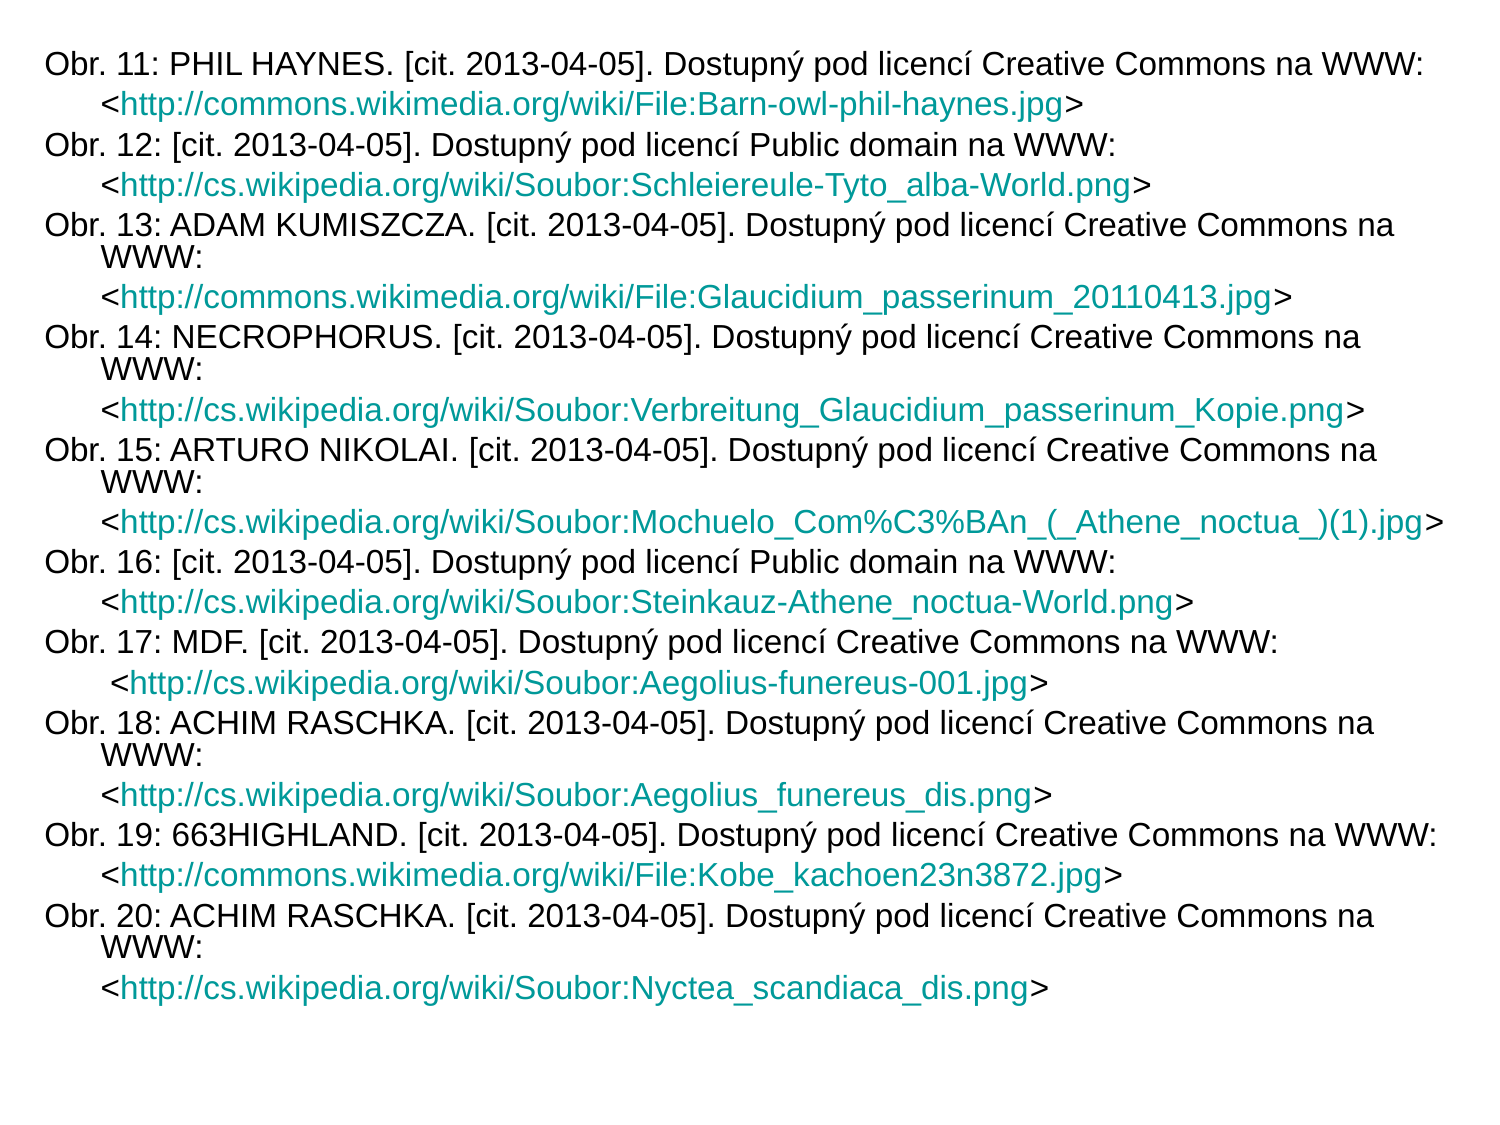

# Obr. 11: PHIL HAYNES. [cit. 2013-04-05]. Dostupný pod licencí Creative Commons na WWW:
	<http://commons.wikimedia.org/wiki/File:Barn-owl-phil-haynes.jpg>
Obr. 12: [cit. 2013-04-05]. Dostupný pod licencí Public domain na WWW:
	<http://cs.wikipedia.org/wiki/Soubor:Schleiereule-Tyto_alba-World.png>
Obr. 13: ADAM KUMISZCZA. [cit. 2013-04-05]. Dostupný pod licencí Creative Commons na WWW:
	<http://commons.wikimedia.org/wiki/File:Glaucidium_passerinum_20110413.jpg>
Obr. 14: NECROPHORUS. [cit. 2013-04-05]. Dostupný pod licencí Creative Commons na WWW:
	<http://cs.wikipedia.org/wiki/Soubor:Verbreitung_Glaucidium_passerinum_Kopie.png>
Obr. 15: ARTURO NIKOLAI. [cit. 2013-04-05]. Dostupný pod licencí Creative Commons na WWW:
	<http://cs.wikipedia.org/wiki/Soubor:Mochuelo_Com%C3%BAn_(_Athene_noctua_)(1).jpg>
Obr. 16: [cit. 2013-04-05]. Dostupný pod licencí Public domain na WWW:
	<http://cs.wikipedia.org/wiki/Soubor:Steinkauz-Athene_noctua-World.png>
Obr. 17: MDF. [cit. 2013-04-05]. Dostupný pod licencí Creative Commons na WWW:
	 <http://cs.wikipedia.org/wiki/Soubor:Aegolius-funereus-001.jpg>
Obr. 18: ACHIM RASCHKA. [cit. 2013-04-05]. Dostupný pod licencí Creative Commons na WWW:
	<http://cs.wikipedia.org/wiki/Soubor:Aegolius_funereus_dis.png>
Obr. 19: 663HIGHLAND. [cit. 2013-04-05]. Dostupný pod licencí Creative Commons na WWW:
	<http://commons.wikimedia.org/wiki/File:Kobe_kachoen23n3872.jpg>
Obr. 20: ACHIM RASCHKA. [cit. 2013-04-05]. Dostupný pod licencí Creative Commons na WWW:
	<http://cs.wikipedia.org/wiki/Soubor:Nyctea_scandiaca_dis.png>